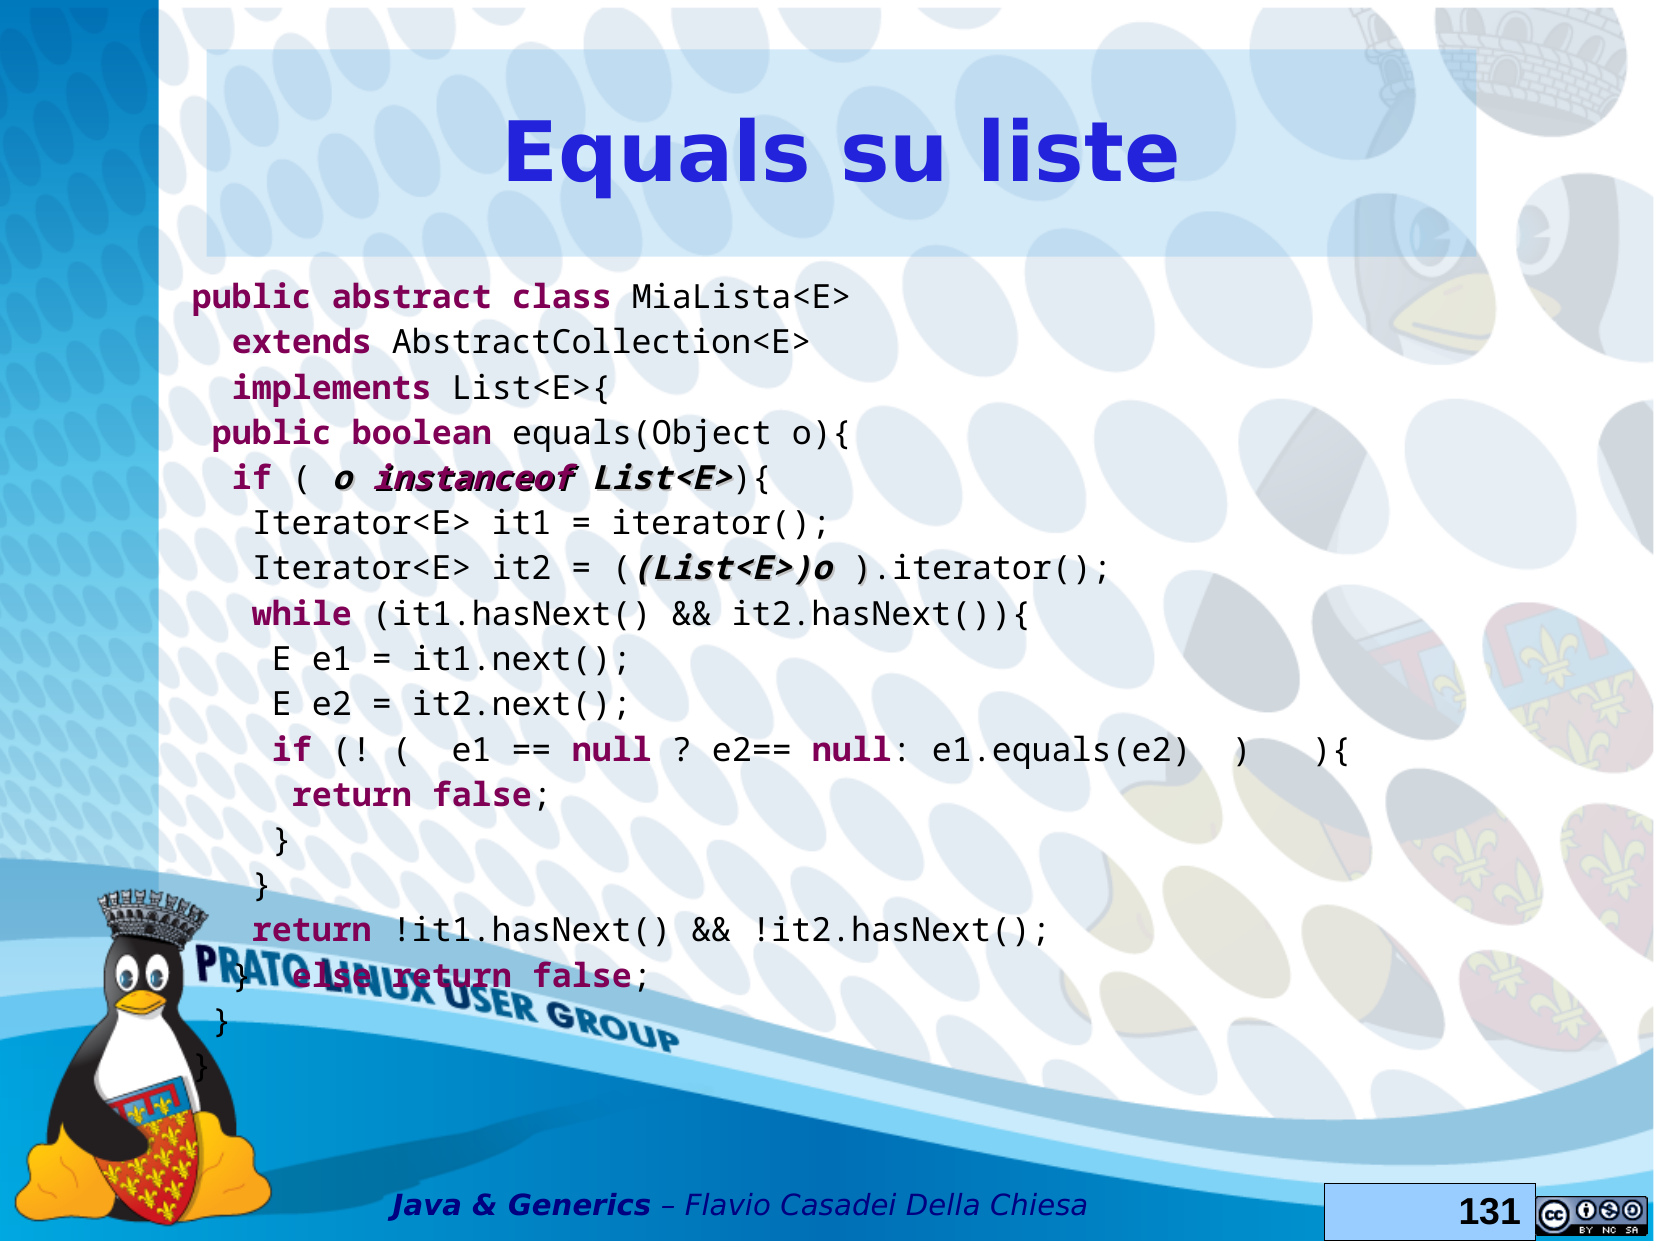

# Equals su liste
public abstract class MiaLista<E>
 extends AbstractCollection<E>
 implements List<E>{
 public boolean equals(Object o){
 if ( o instanceof List<E>){
 Iterator<E> it1 = iterator();
 Iterator<E> it2 = ((List<E>)o ).iterator();
 while (it1.hasNext() && it2.hasNext()){
 E e1 = it1.next();
 E e2 = it2.next();
 if (! ( e1 == null ? e2== null: e1.equals(e2) ) ){
 return false;
 }
 }
 return !it1.hasNext() && !it2.hasNext();
 } else return false;
 }
}